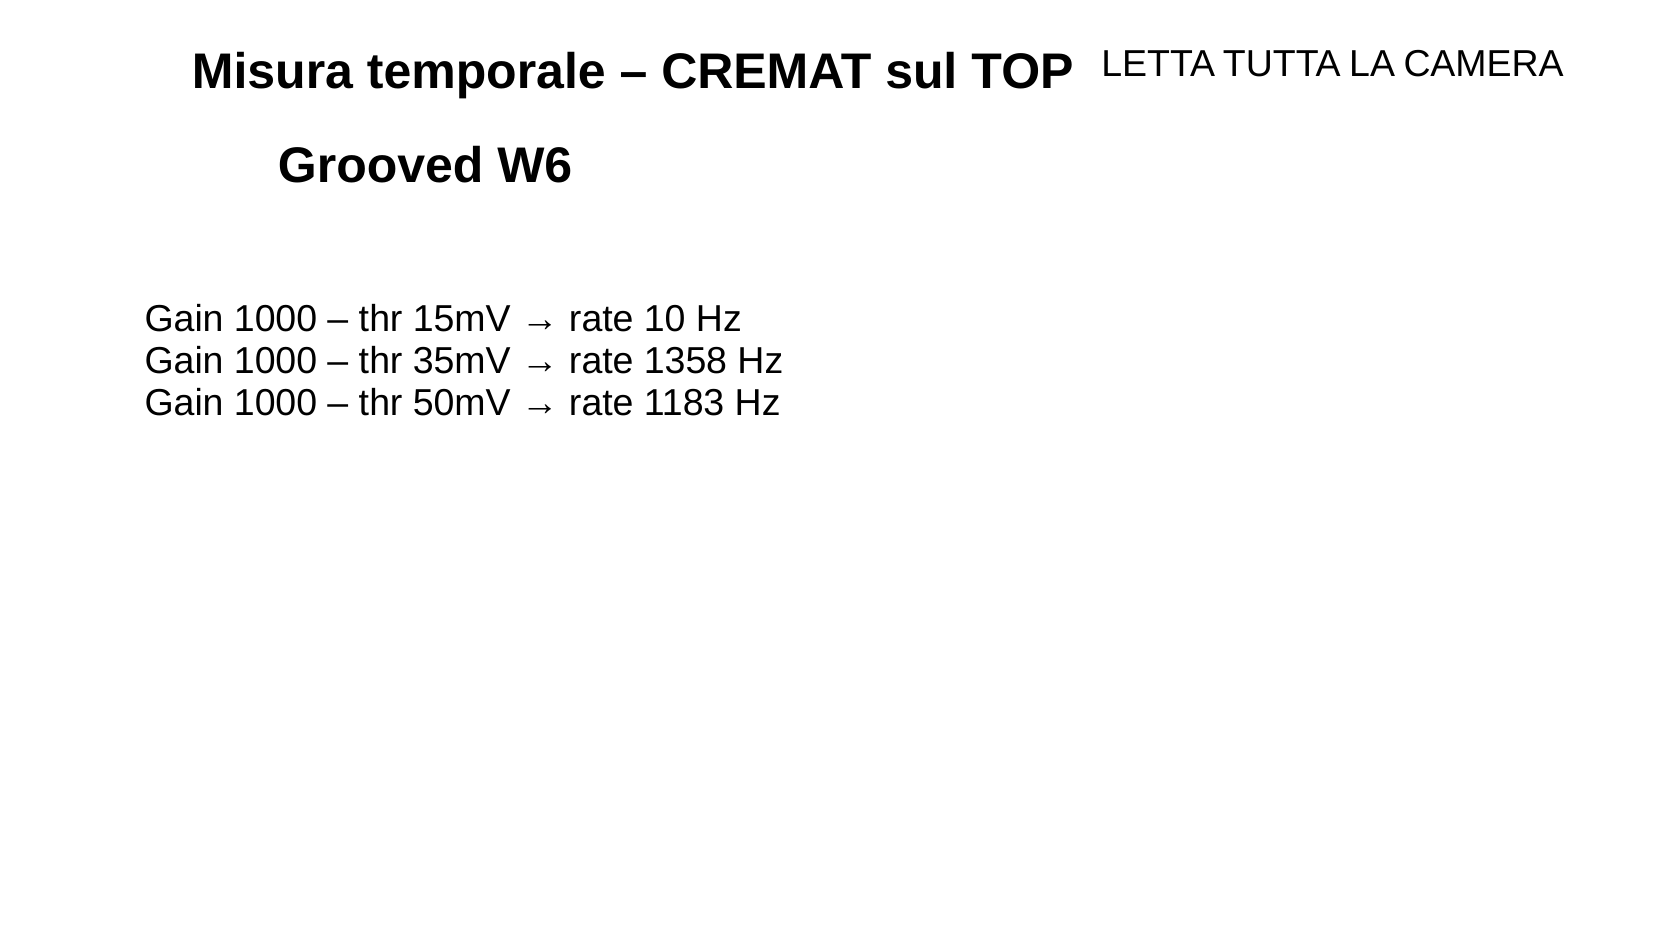

Misura temporale – CREMAT sul TOP
LETTA TUTTA LA CAMERA
Grooved W6
Gain 1000 – thr 15mV → rate 10 Hz
Gain 1000 – thr 35mV → rate 1358 Hz
Gain 1000 – thr 50mV → rate 1183 Hz